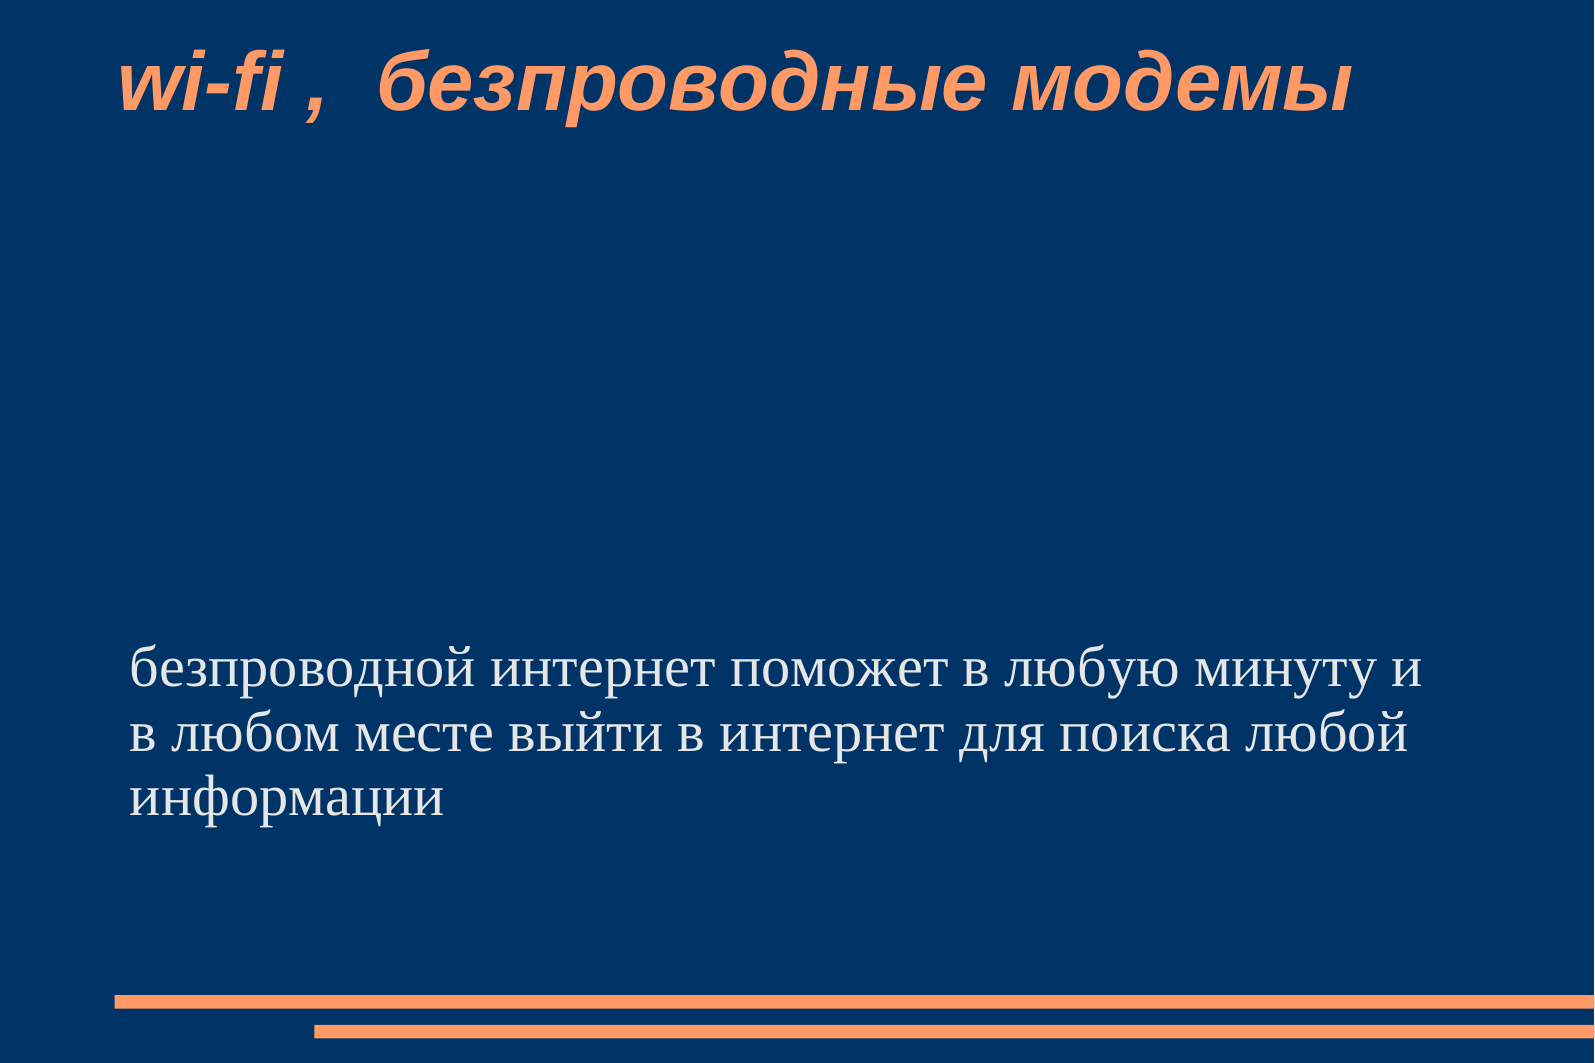

# wi-fi , безпроводные модемы
безпроводной интернет поможет в любую минуту и в любом месте выйти в интернет для поиска любой информации